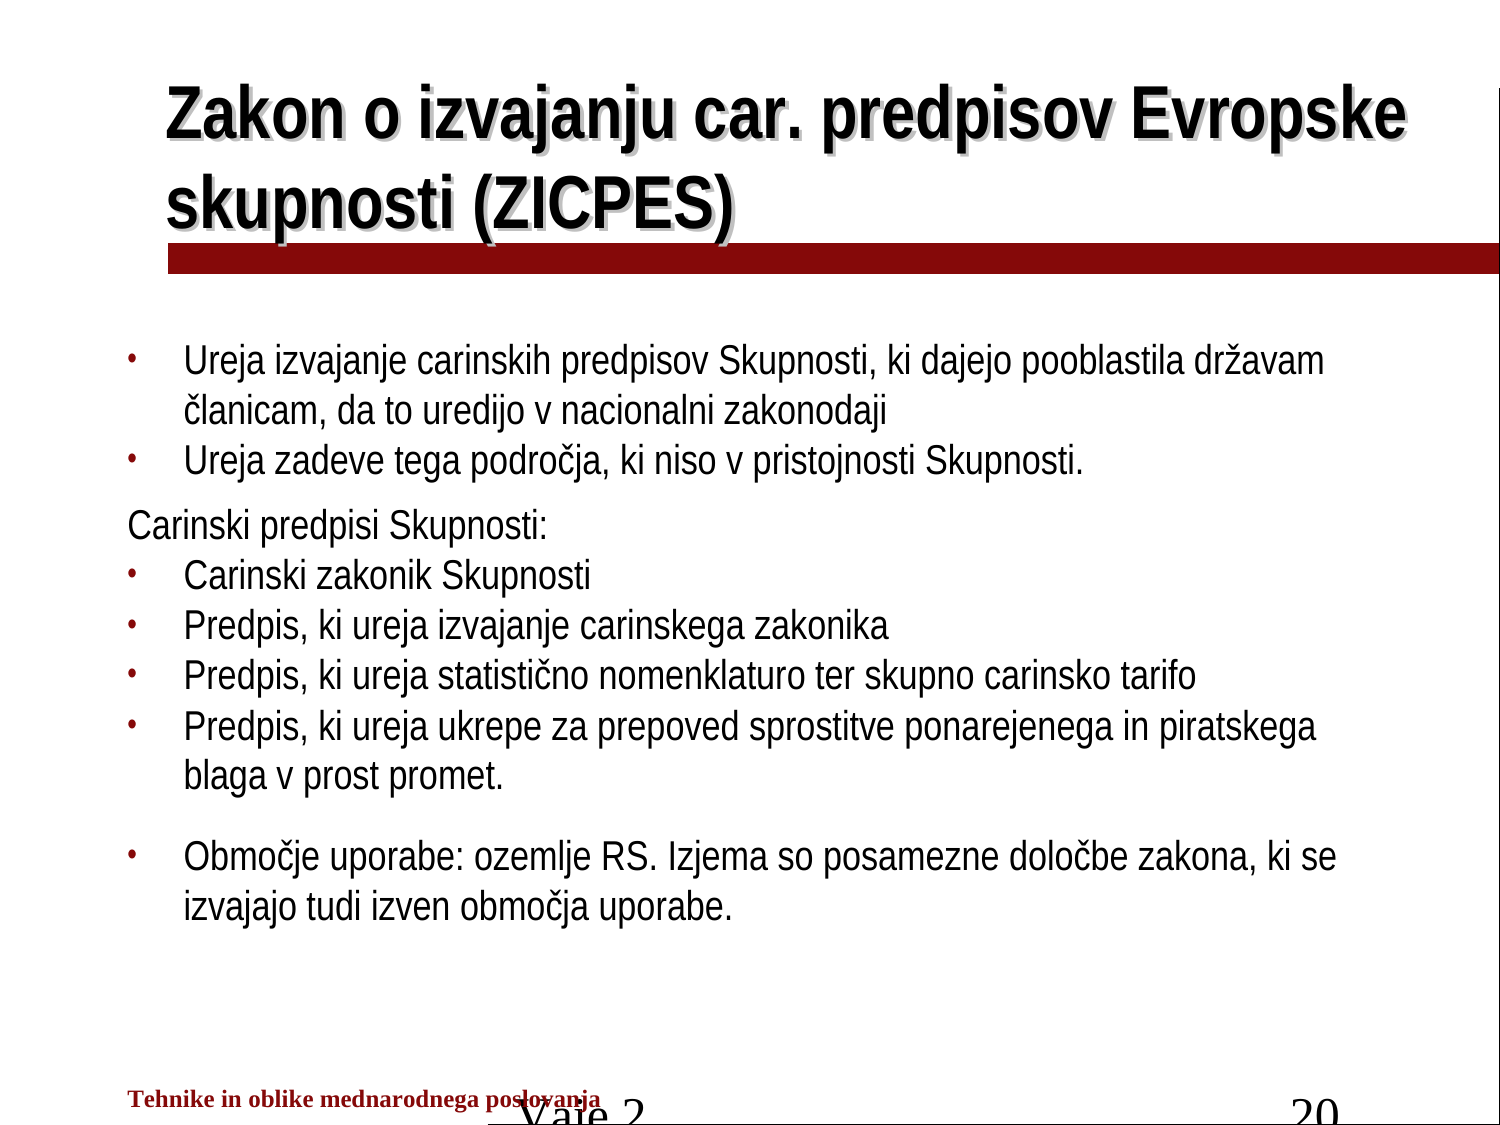

# Zakon o izvajanju car. predpisov Evropske skupnosti (ZICPES)
Ureja izvajanje carinskih predpisov Skupnosti, ki dajejo pooblastila državam članicam, da to uredijo v nacionalni zakonodaji
Ureja zadeve tega področja, ki niso v pristojnosti Skupnosti.
Carinski predpisi Skupnosti:
Carinski zakonik Skupnosti
Predpis, ki ureja izvajanje carinskega zakonika
Predpis, ki ureja statistično nomenklaturo ter skupno carinsko tarifo
Predpis, ki ureja ukrepe za prepoved sprostitve ponarejenega in piratskega blaga v prost promet.
Območje uporabe: ozemlje RS. Izjema so posamezne določbe zakona, ki se izvajajo tudi izven območja uporabe.
Vaje 1
20